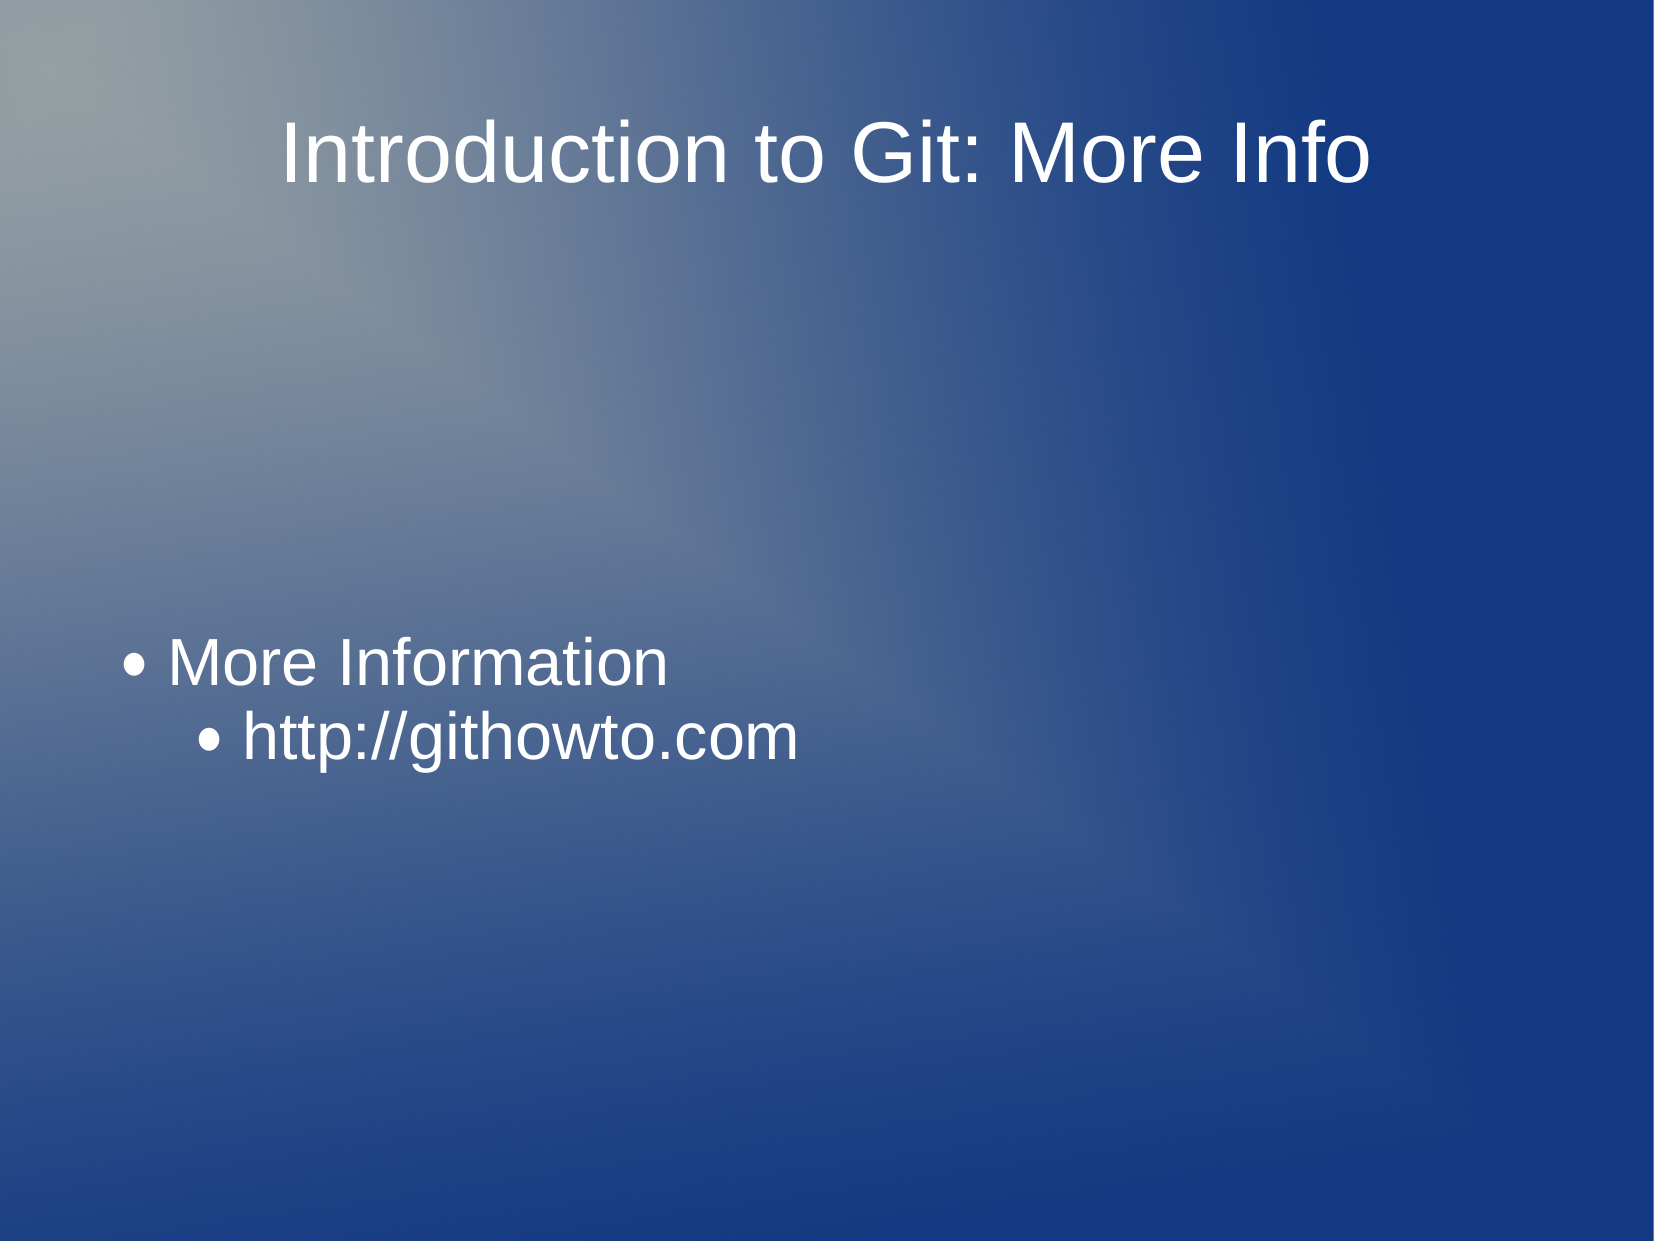

# Introduction to Git: More Info
More Information
http://githowto.com